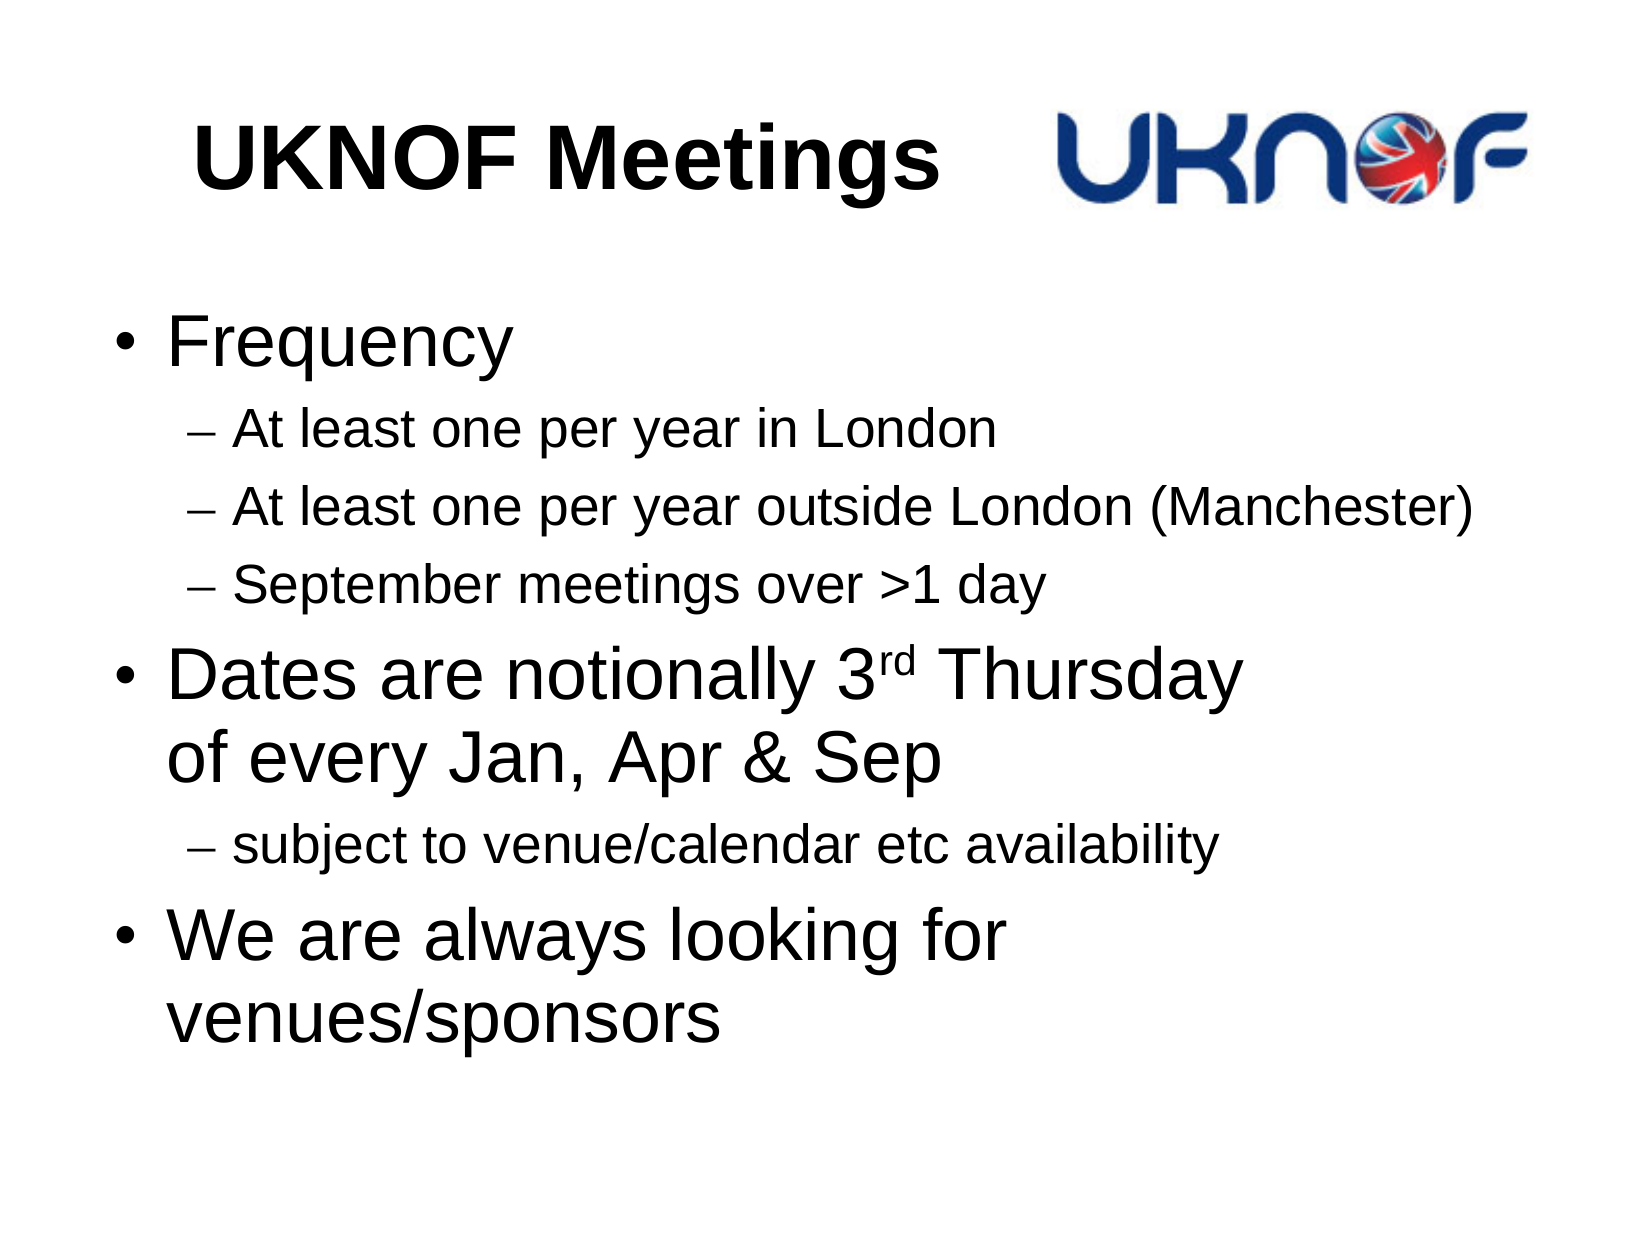

# UKNOF Meetings
Frequency
At least one per year in London
At least one per year outside London (Manchester)
September meetings over >1 day
Dates are notionally 3rd Thursday
of every Jan, Apr & Sep
subject to venue/calendar etc availability
We are always looking for venues/sponsors